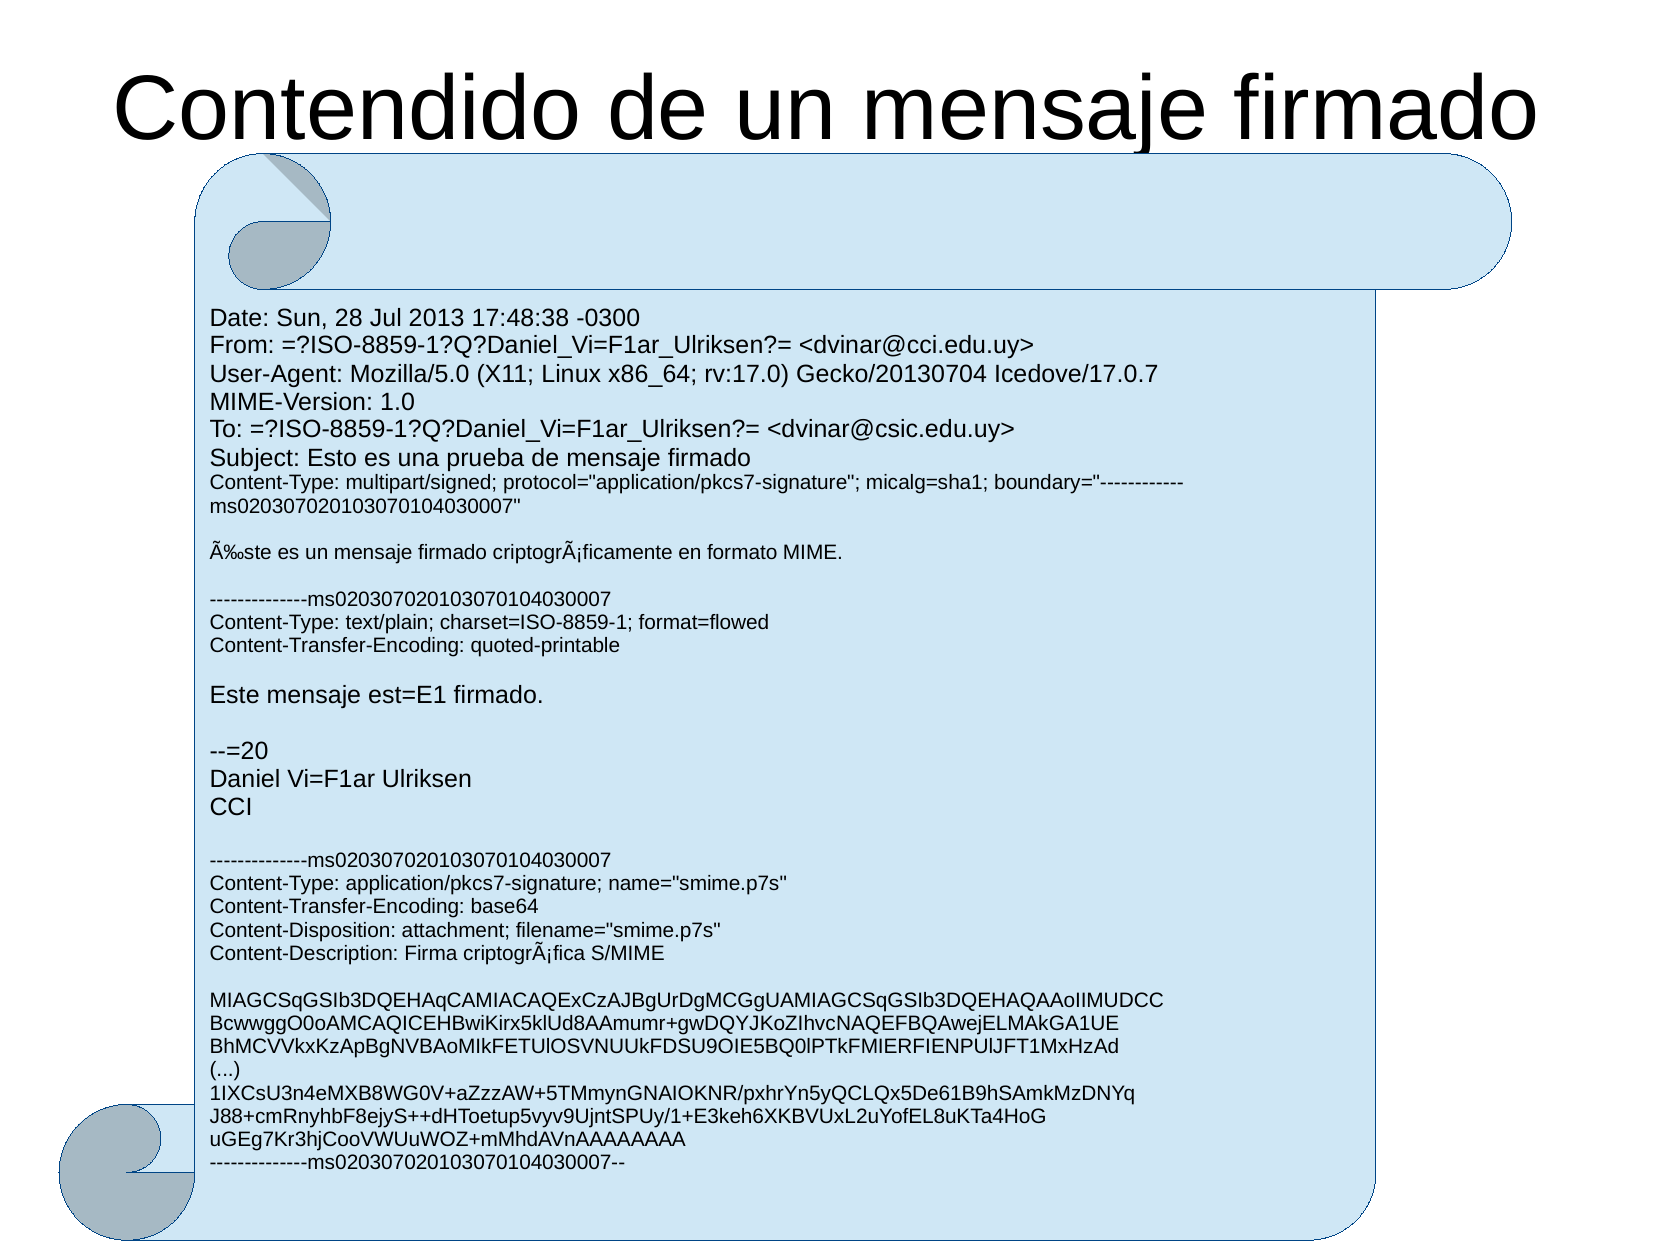

# Contendido de un mensaje firmado
Date: Sun, 28 Jul 2013 17:48:38 -0300
From: =?ISO-8859-1?Q?Daniel_Vi=F1ar_Ulriksen?= <dvinar@cci.edu.uy>
User-Agent: Mozilla/5.0 (X11; Linux x86_64; rv:17.0) Gecko/20130704 Icedove/17.0.7
MIME-Version: 1.0
To: =?ISO-8859-1?Q?Daniel_Vi=F1ar_Ulriksen?= <dvinar@csic.edu.uy>
Subject: Esto es una prueba de mensaje firmado
Content-Type: multipart/signed; protocol="application/pkcs7-signature"; micalg=sha1; boundary="------------ms020307020103070104030007"
Ã‰ste es un mensaje firmado criptogrÃ¡ficamente en formato MIME.
--------------ms020307020103070104030007
Content-Type: text/plain; charset=ISO-8859-1; format=flowed
Content-Transfer-Encoding: quoted-printable
Este mensaje est=E1 firmado.
--=20
Daniel Vi=F1ar Ulriksen
CCI
--------------ms020307020103070104030007
Content-Type: application/pkcs7-signature; name="smime.p7s"
Content-Transfer-Encoding: base64
Content-Disposition: attachment; filename="smime.p7s"
Content-Description: Firma criptogrÃ¡fica S/MIME
MIAGCSqGSIb3DQEHAqCAMIACAQExCzAJBgUrDgMCGgUAMIAGCSqGSIb3DQEHAQAAoIIMUDCC
BcwwggO0oAMCAQICEHBwiKirx5klUd8AAmumr+gwDQYJKoZIhvcNAQEFBQAwejELMAkGA1UE
BhMCVVkxKzApBgNVBAoMIkFETUlOSVNUUkFDSU9OIE5BQ0lPTkFMIERFIENPUlJFT1MxHzAd
(...)
1IXCsU3n4eMXB8WG0V+aZzzAW+5TMmynGNAIOKNR/pxhrYn5yQCLQx5De61B9hSAmkMzDNYq
J88+cmRnyhbF8ejyS++dHToetup5vyv9UjntSPUy/1+E3keh6XKBVUxL2uYofEL8uKTa4HoG
uGEg7Kr3hjCooVWUuWOZ+mMhdAVnAAAAAAAA
--------------ms020307020103070104030007--